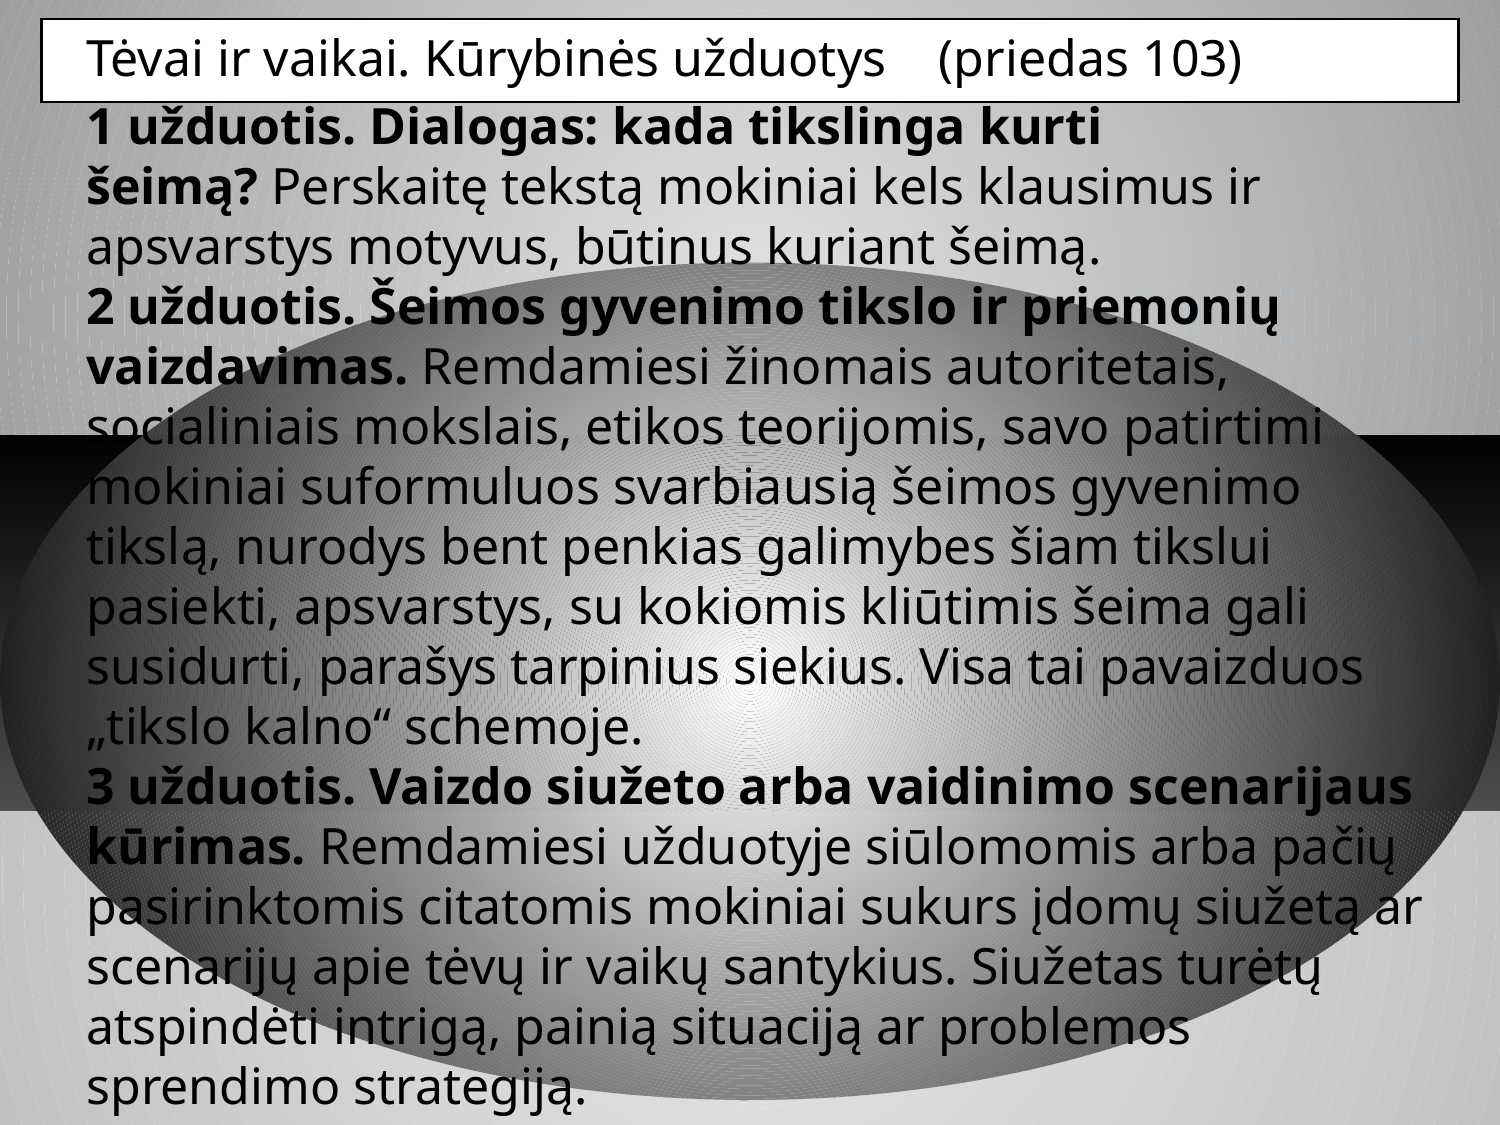

Tėvai ir vaikai. Kūrybinės užduotys (priedas 103)
1 užduotis. Dialogas: kada tikslinga kurti šeimą? Perskaitę tekstą mokiniai kels klausimus ir apsvarstys motyvus, būtinus kuriant šeimą.
2 užduotis. Šeimos gyvenimo tikslo ir priemonių vaizdavimas. Remdamiesi žinomais autoritetais, socialiniais mokslais, etikos teorijomis, savo patirtimi mokiniai suformuluos svarbiausią šeimos gyvenimo tikslą, nurodys bent penkias galimybes šiam tikslui pasiekti, apsvarstys, su kokiomis kliūtimis šeima gali susidurti, parašys tarpinius siekius. Visa tai pavaizduos „tikslo kalno“ schemoje.
3 užduotis. Vaizdo siužeto arba vaidinimo scenarijaus kūrimas. Remdamiesi užduotyje siūlomomis arba pačių pasirinktomis citatomis mokiniai sukurs įdomų siužetą ar scenarijų apie tėvų ir vaikų santykius. Siužetas turėtų atspindėti intrigą, painią situaciją ar problemos sprendimo strategiją.
#